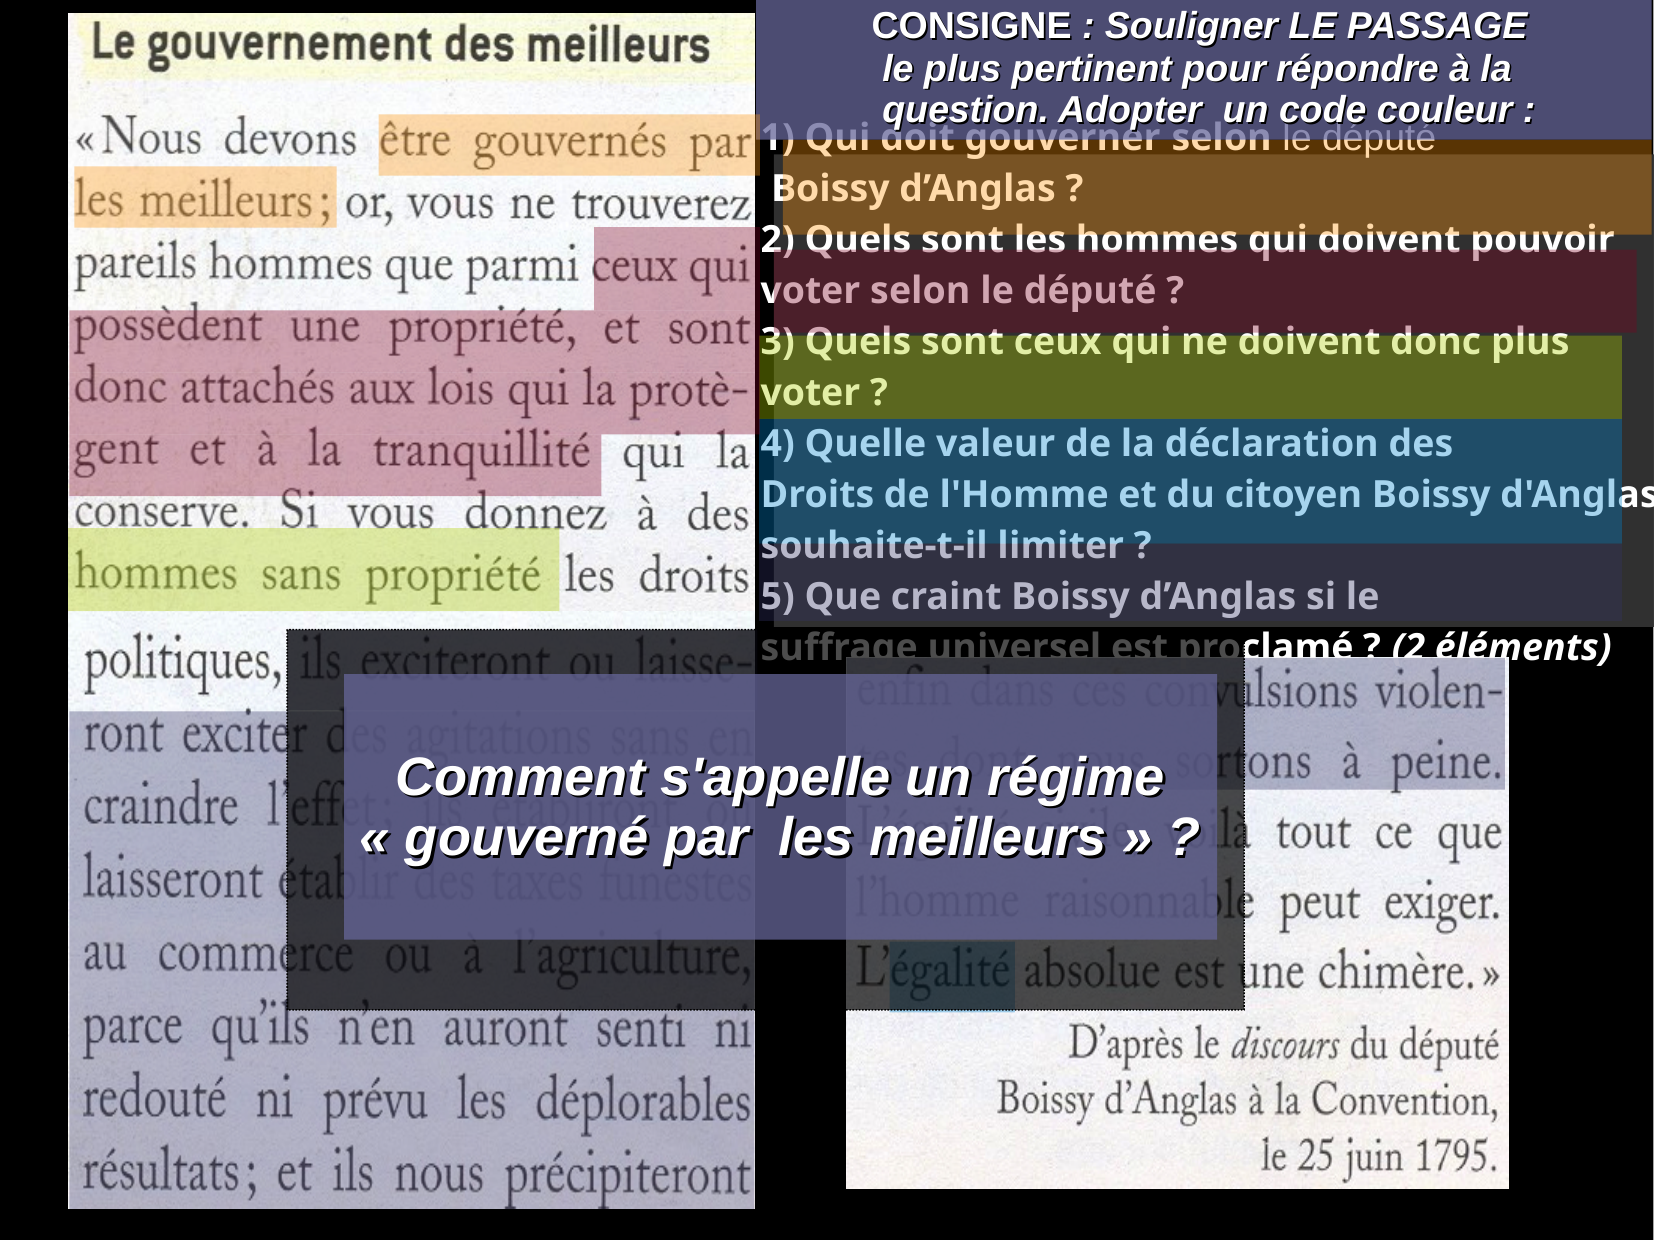

CONSIGNE : Souligner LE PASSAGE
 le plus pertinent pour répondre à la
 question. Adopter un code couleur :
1) Qui doit gouverner selon le député
 Boissy d’Anglas ?
2) Quels sont les hommes qui doivent pouvoir
voter selon le député ?
3) Quels sont ceux qui ne doivent donc plus
voter ?
4) Quelle valeur de la déclaration des
Droits de l'Homme et du citoyen Boissy d'Anglas
souhaite-t-il limiter ?
5) Que craint Boissy d’Anglas si le
suffrage universel est proclamé ? (2 éléments)
Comment s'appelle un régime
« gouverné par les meilleurs » ?